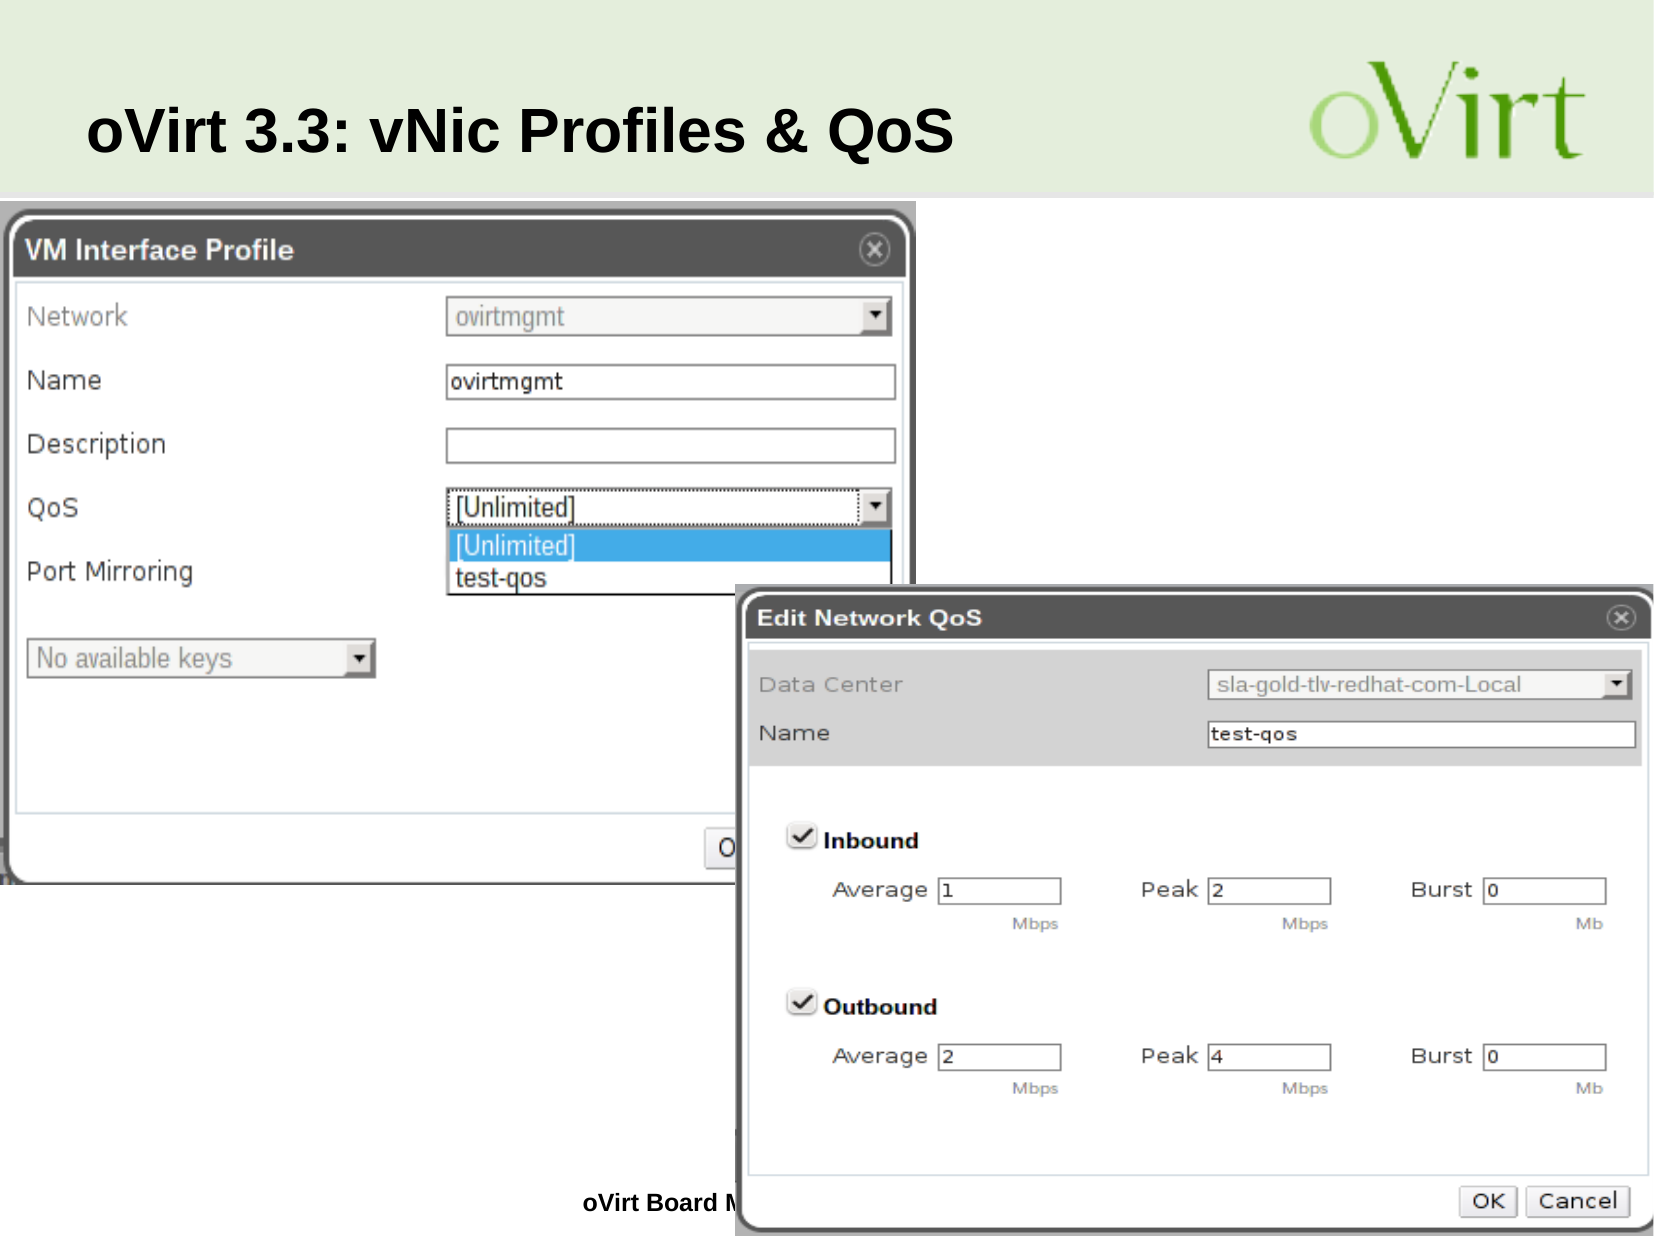

# oVirt 3.3: vNic Profiles & QoS